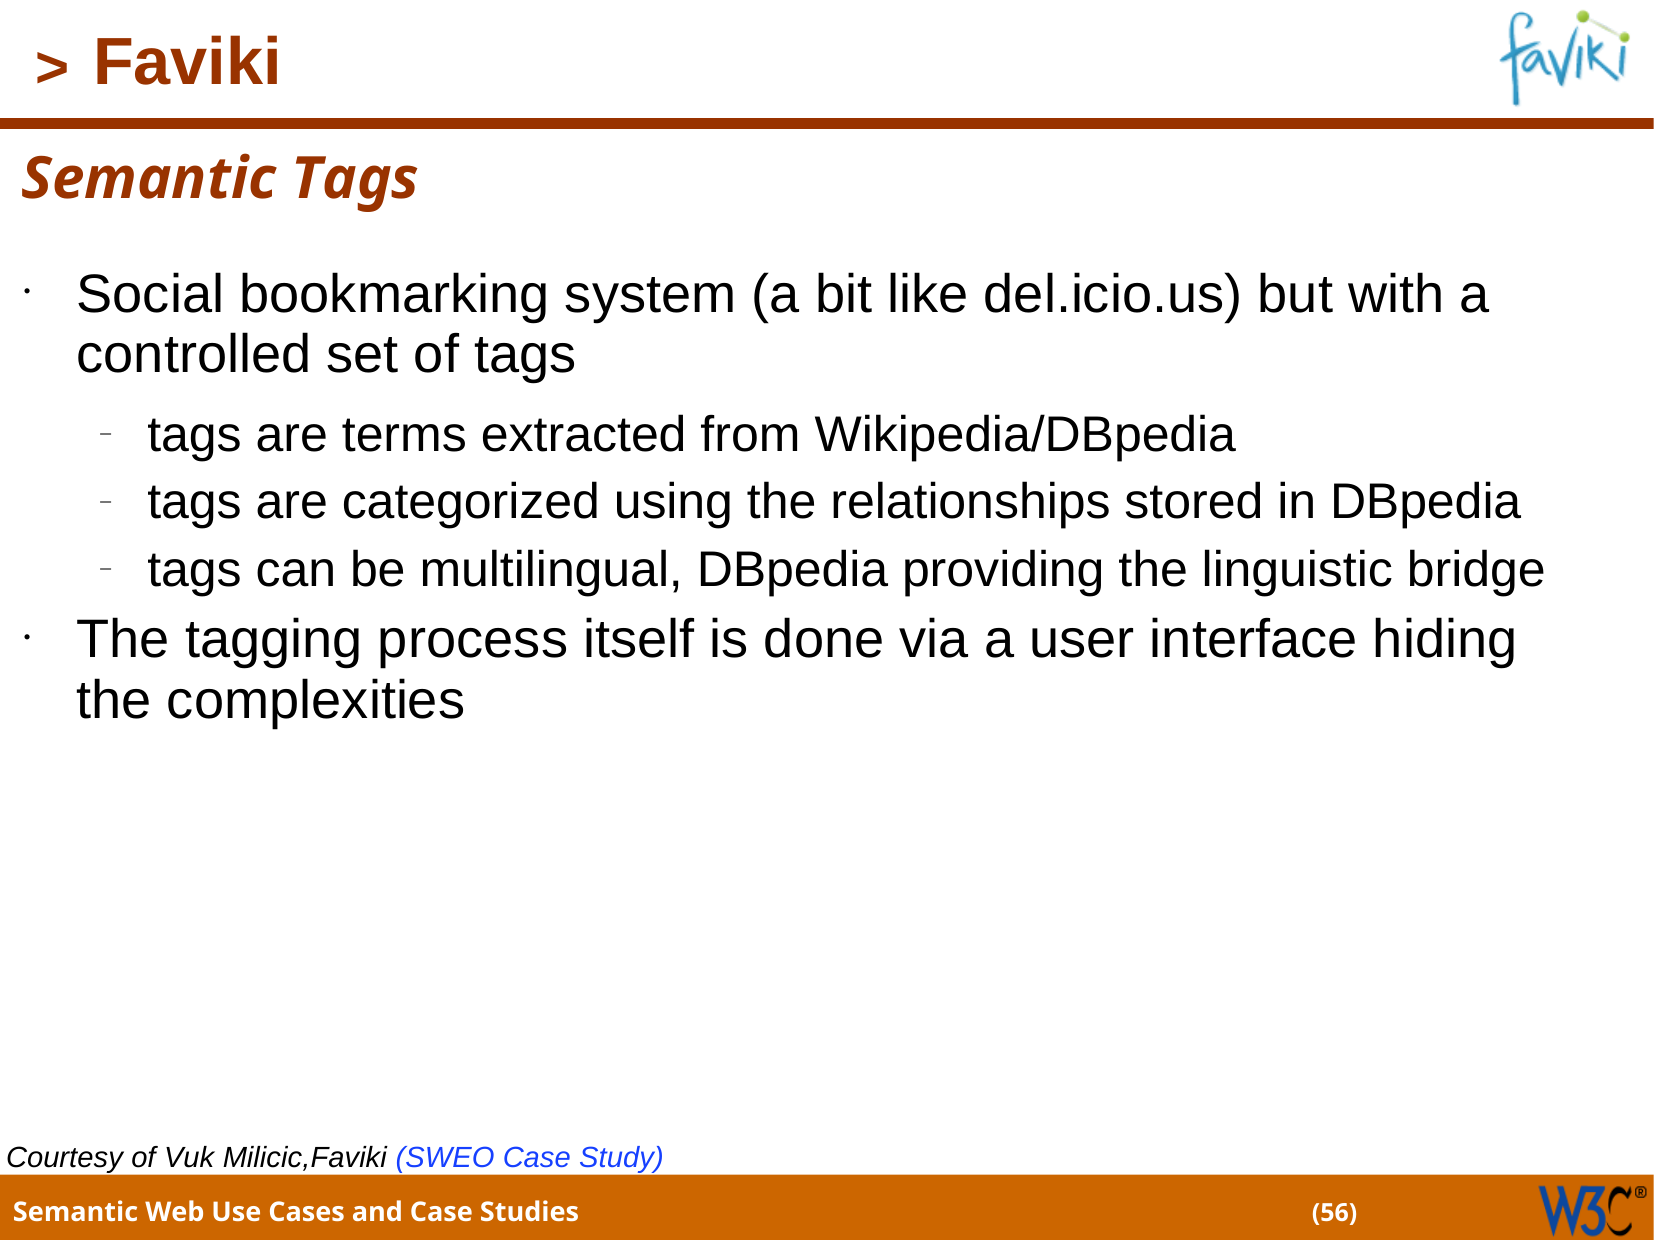

# Faviki
Semantic Tags
Social bookmarking system (a bit like del.icio.us) but with a controlled set of tags
tags are terms extracted from Wikipedia/DBpedia
tags are categorized using the relationships stored in DBpedia
tags can be multilingual, DBpedia providing the linguistic bridge
The tagging process itself is done via a user interface hiding the complexities
Courtesy of Vuk Milicic,Faviki (SWEO Case Study)